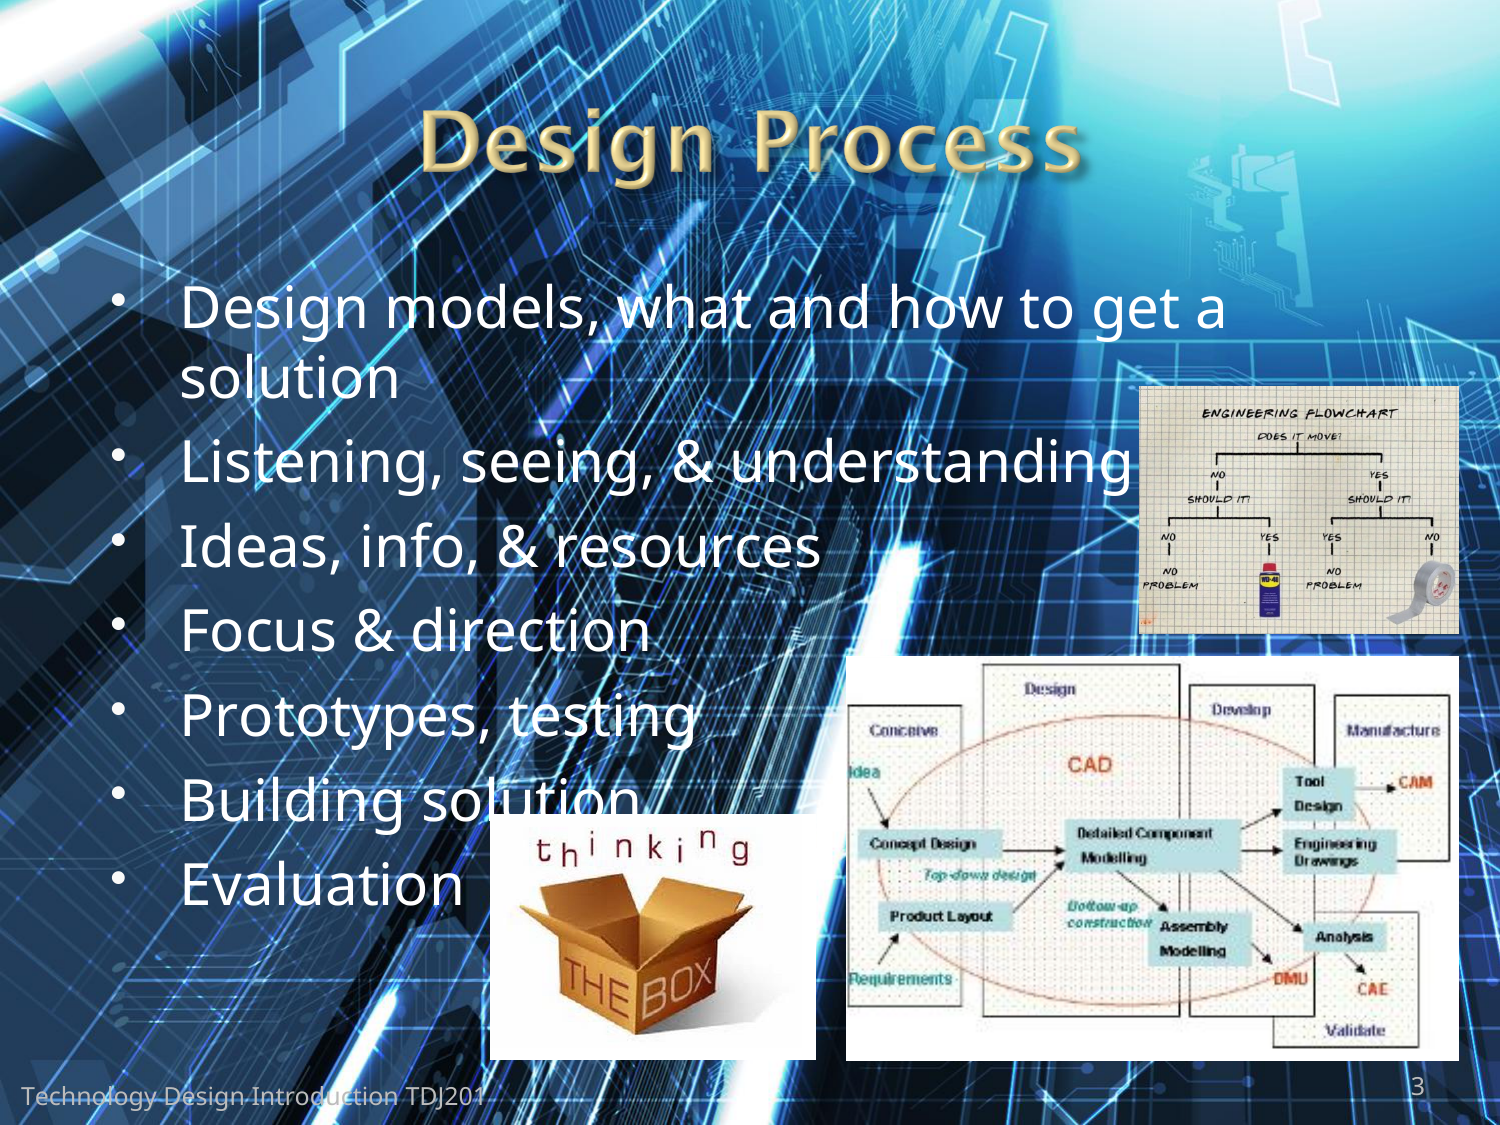

# Design models, what and how to get a solution
Listening, seeing, & understanding
Ideas, info, & resources
Focus & direction
Prototypes, testing
Building solution
Evaluation
Technology Design Introduction TDJ201